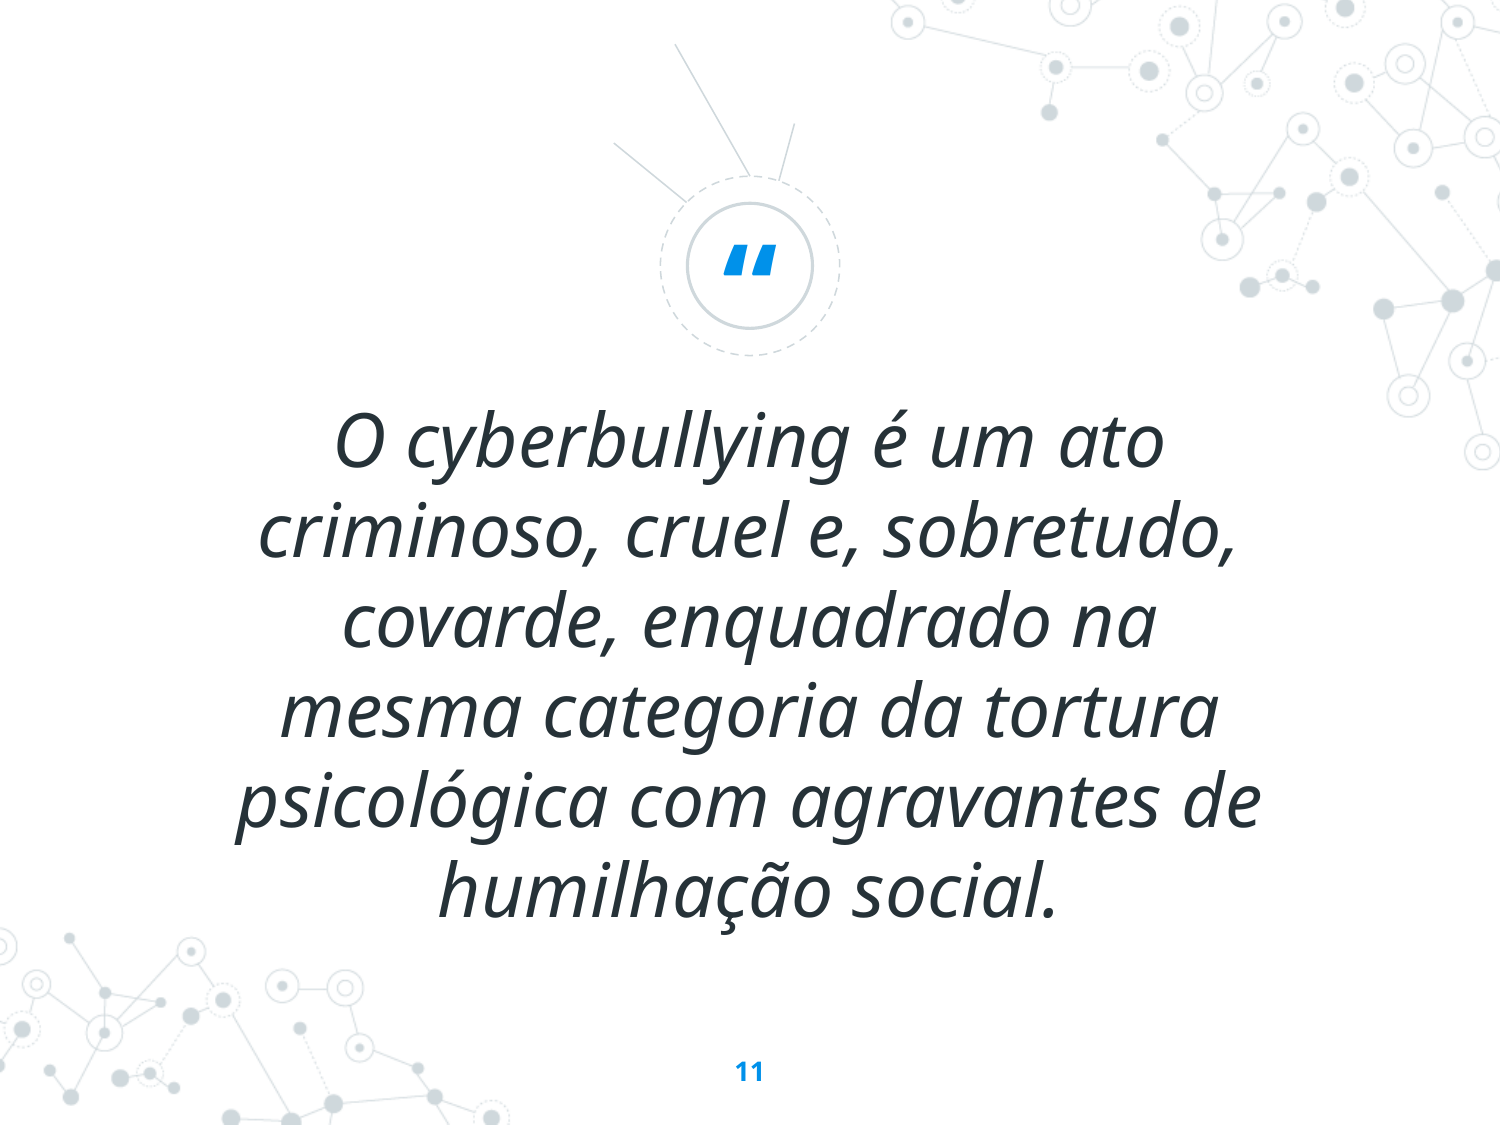

# O cyberbullying é um ato criminoso, cruel e, sobretudo, covarde, enquadrado na mesma categoria da tortura psicológica com agravantes de humilhação social.